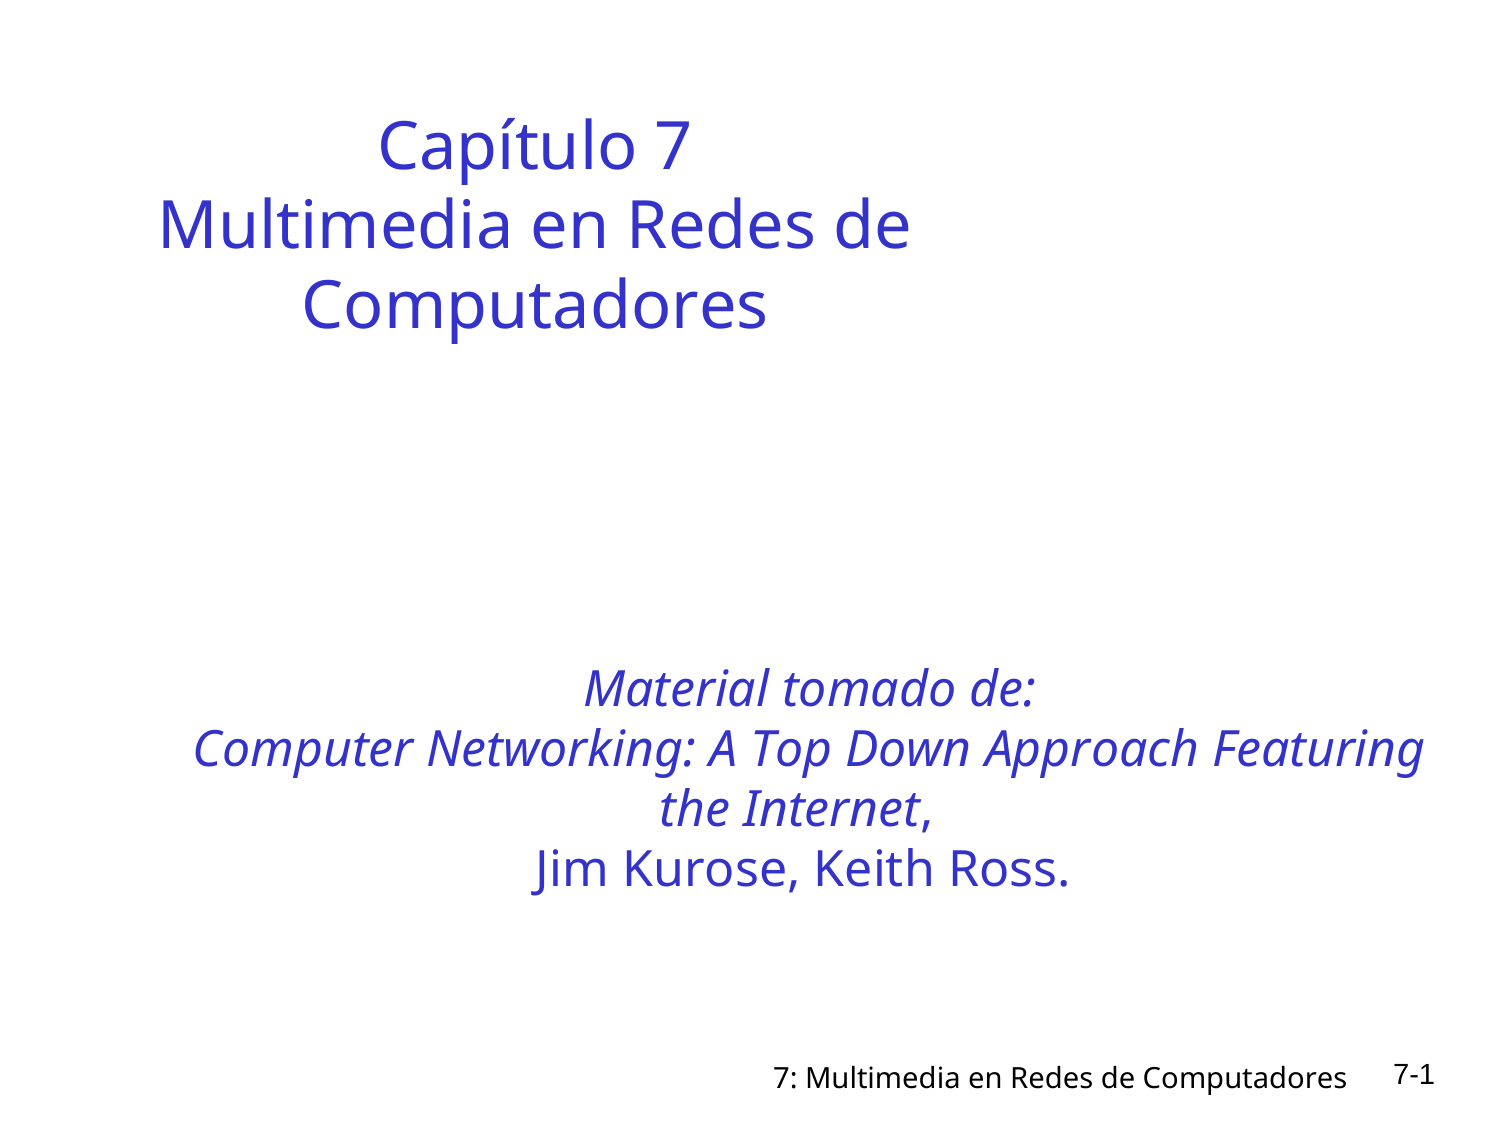

Capítulo 7
Multimedia en Redes de Computadores
Material tomado de:
Computer Networking: A Top Down Approach Featuring the Internet,
Jim Kurose, Keith Ross.
1